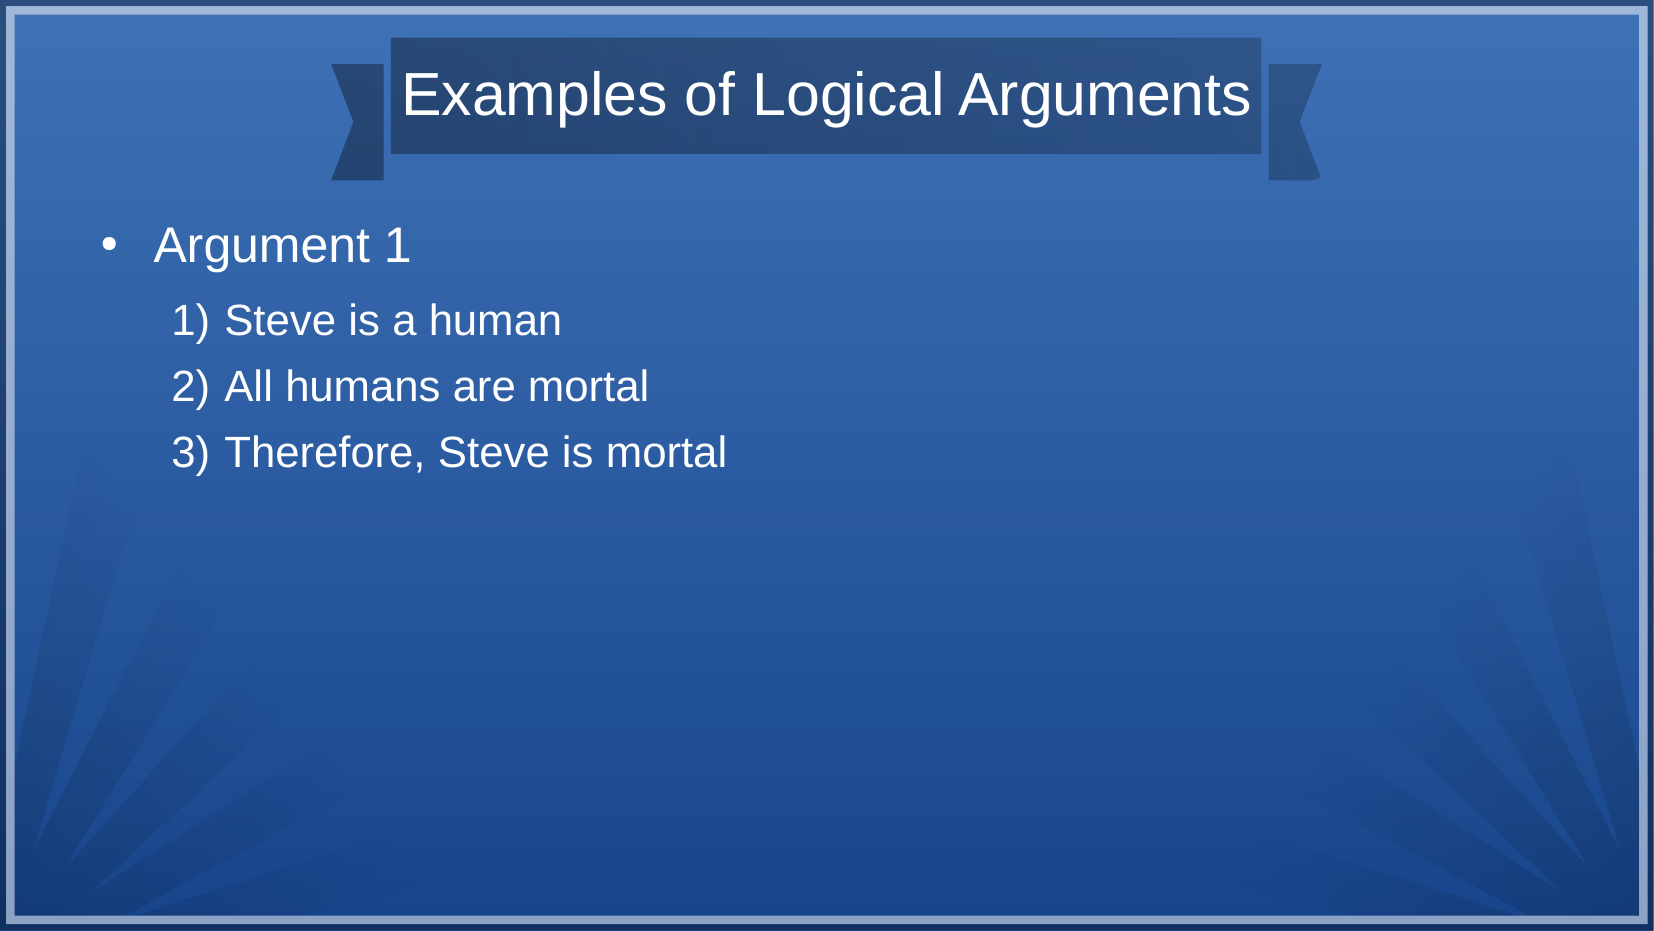

# Examples of Logical Arguments
Argument 1
Steve is a human
All humans are mortal
Therefore, Steve is mortal